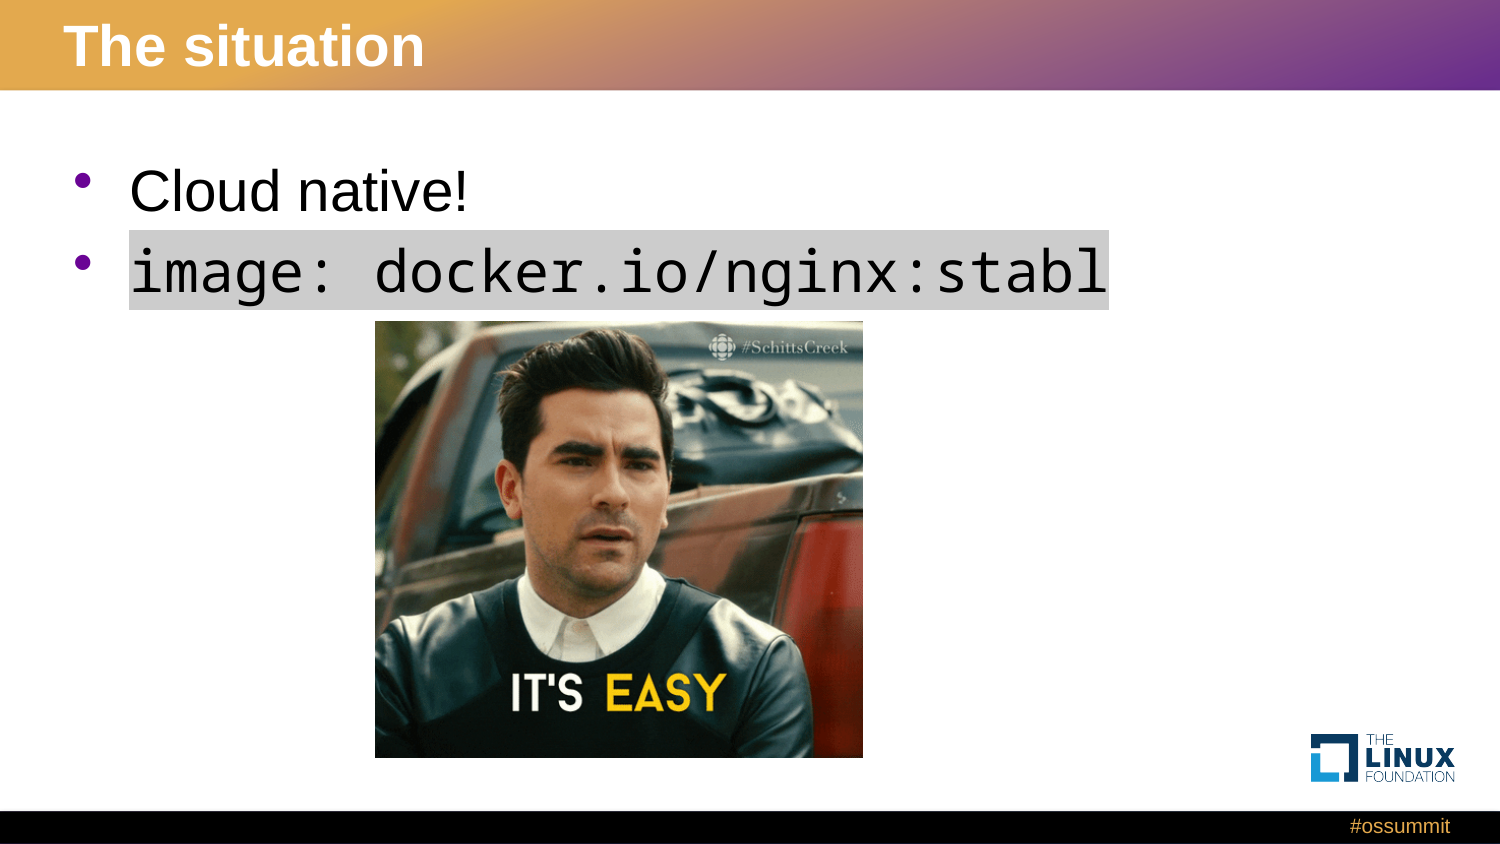

# The situation
Cloud native!
image: docker.io/nginx:stabl